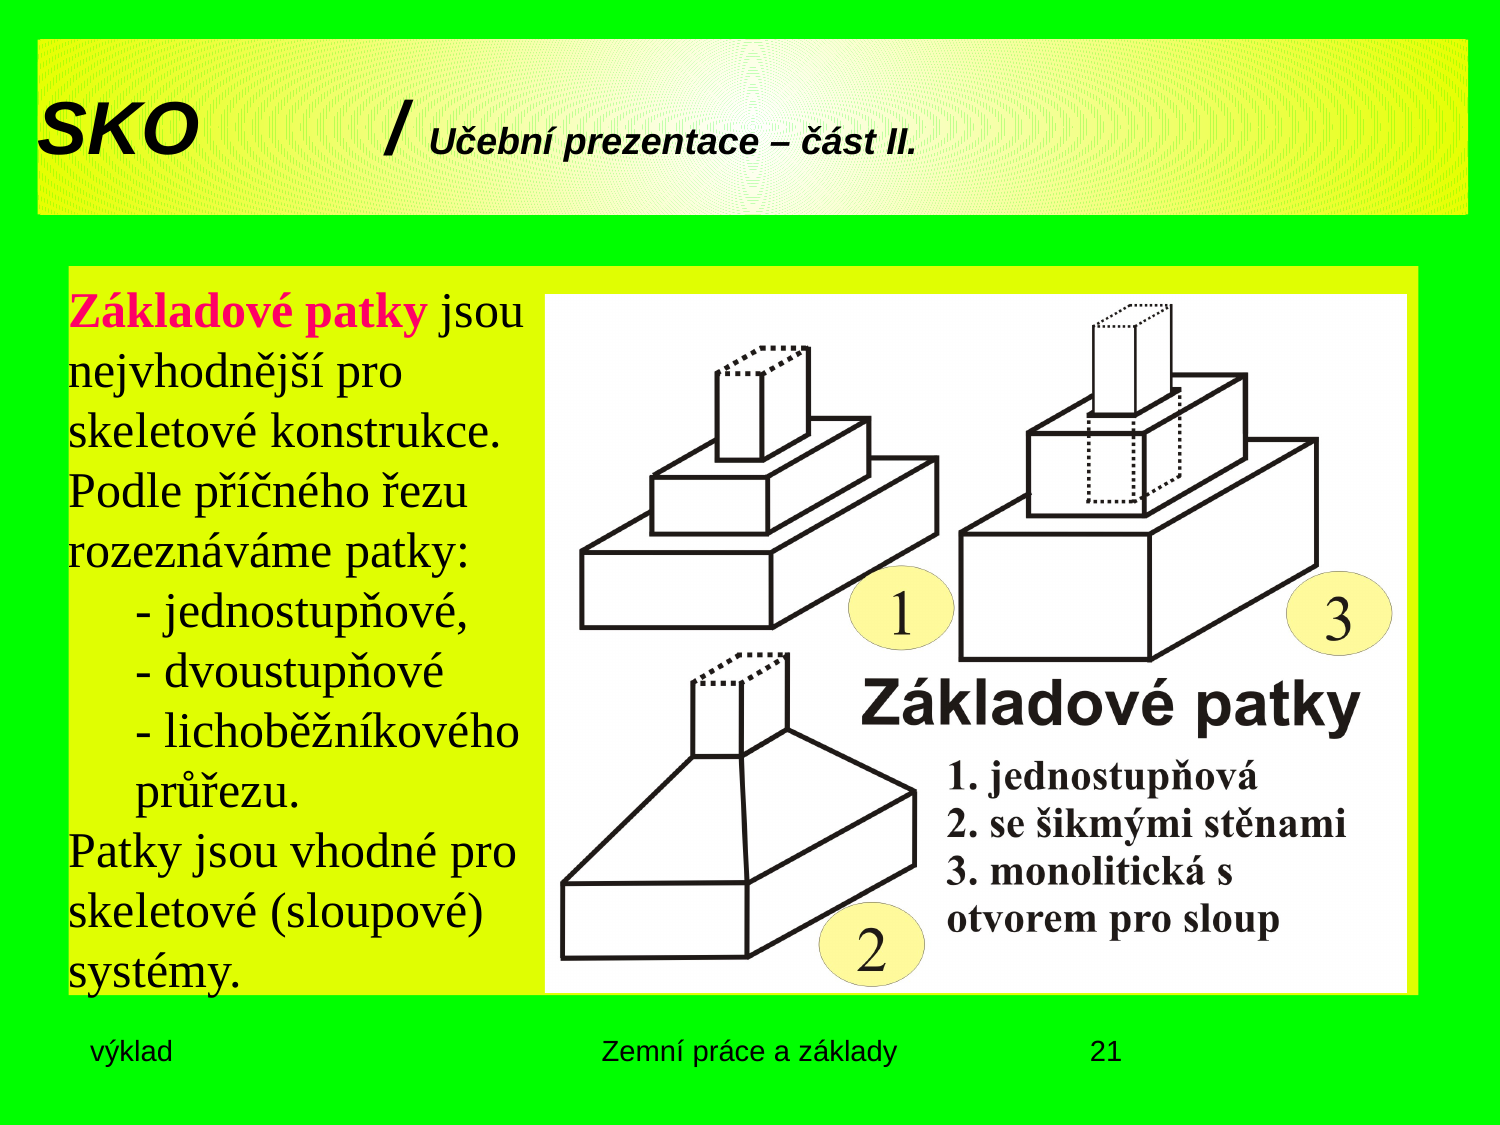

SKO / Učební prezentace – část II.
Základové patky jsou
nejvhodnější pro
skeletové konstrukce.
Podle příčného řezu
rozeznáváme patky:
	- jednostupňové,
	- dvoustupňové
	- lichoběžníkového
	průřezu.
Patky jsou vhodné pro
skeletové (sloupové)
systémy.
výklad
Zemní práce a základy